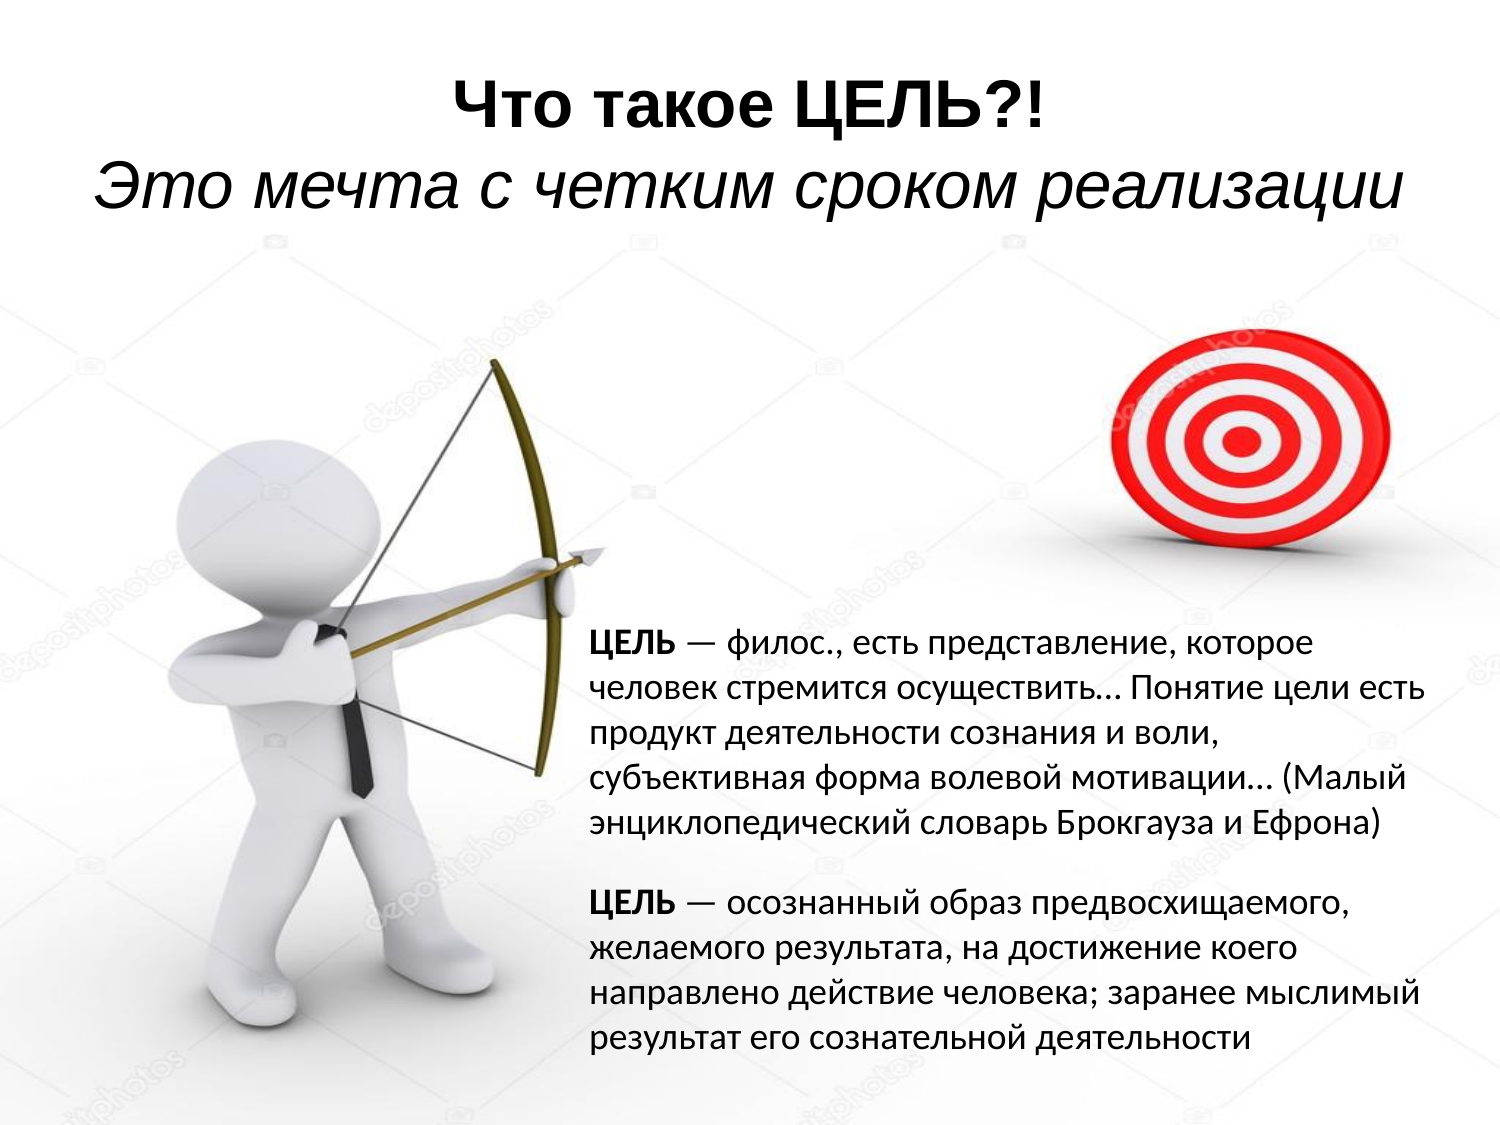

# Что такое ЦЕЛЬ?! Это мечта с четким сроком реализации
ЦЕЛЬ — филос., есть представление, которое человек стремится осуществить… Понятие цели есть продукт деятельности сознания и воли, субъективная форма волевой мотивации… (Малый энциклопедический словарь Брокгауза и Ефрона)
ЦЕЛЬ — осознанный образ предвосхищаемого, желаемого результата, на достижение коего направлено действие человека; заранее мыслимый результат его сознательной деятельности